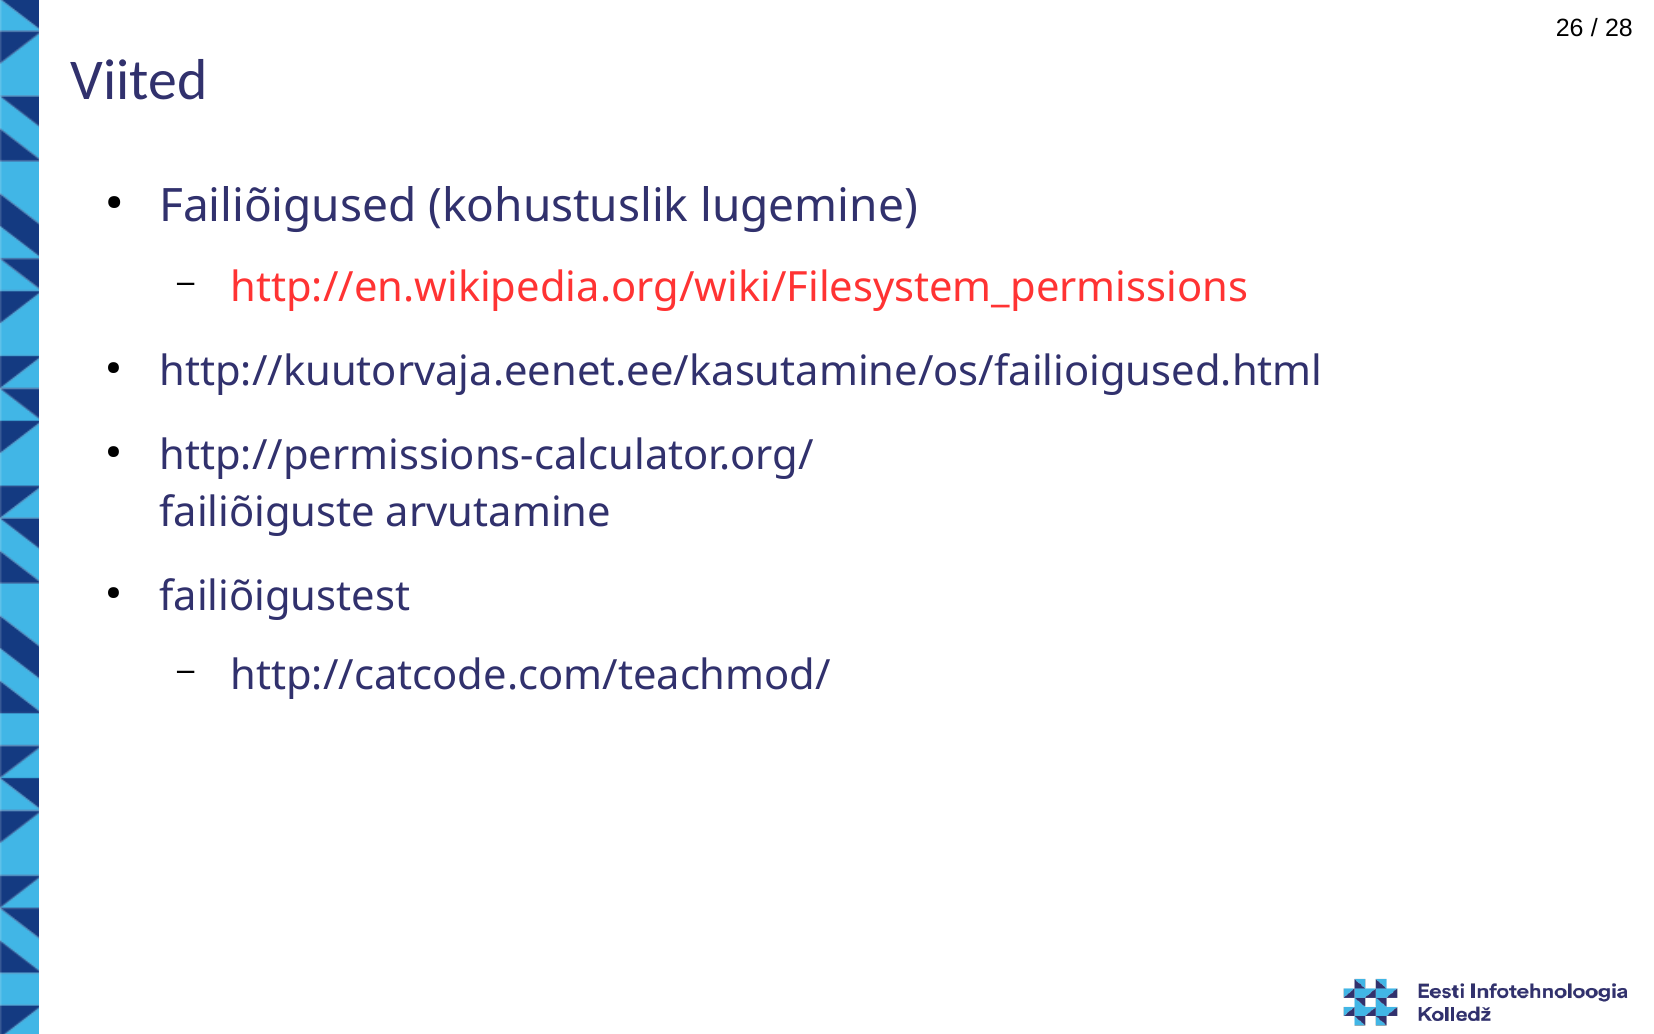

# Viited
Failiõigused (kohustuslik lugemine)
http://en.wikipedia.org/wiki/Filesystem_permissions
http://kuutorvaja.eenet.ee/kasutamine/os/failioigused.html
http://permissions-calculator.org/
failiõiguste arvutamine
failiõigustest
http://catcode.com/teachmod/